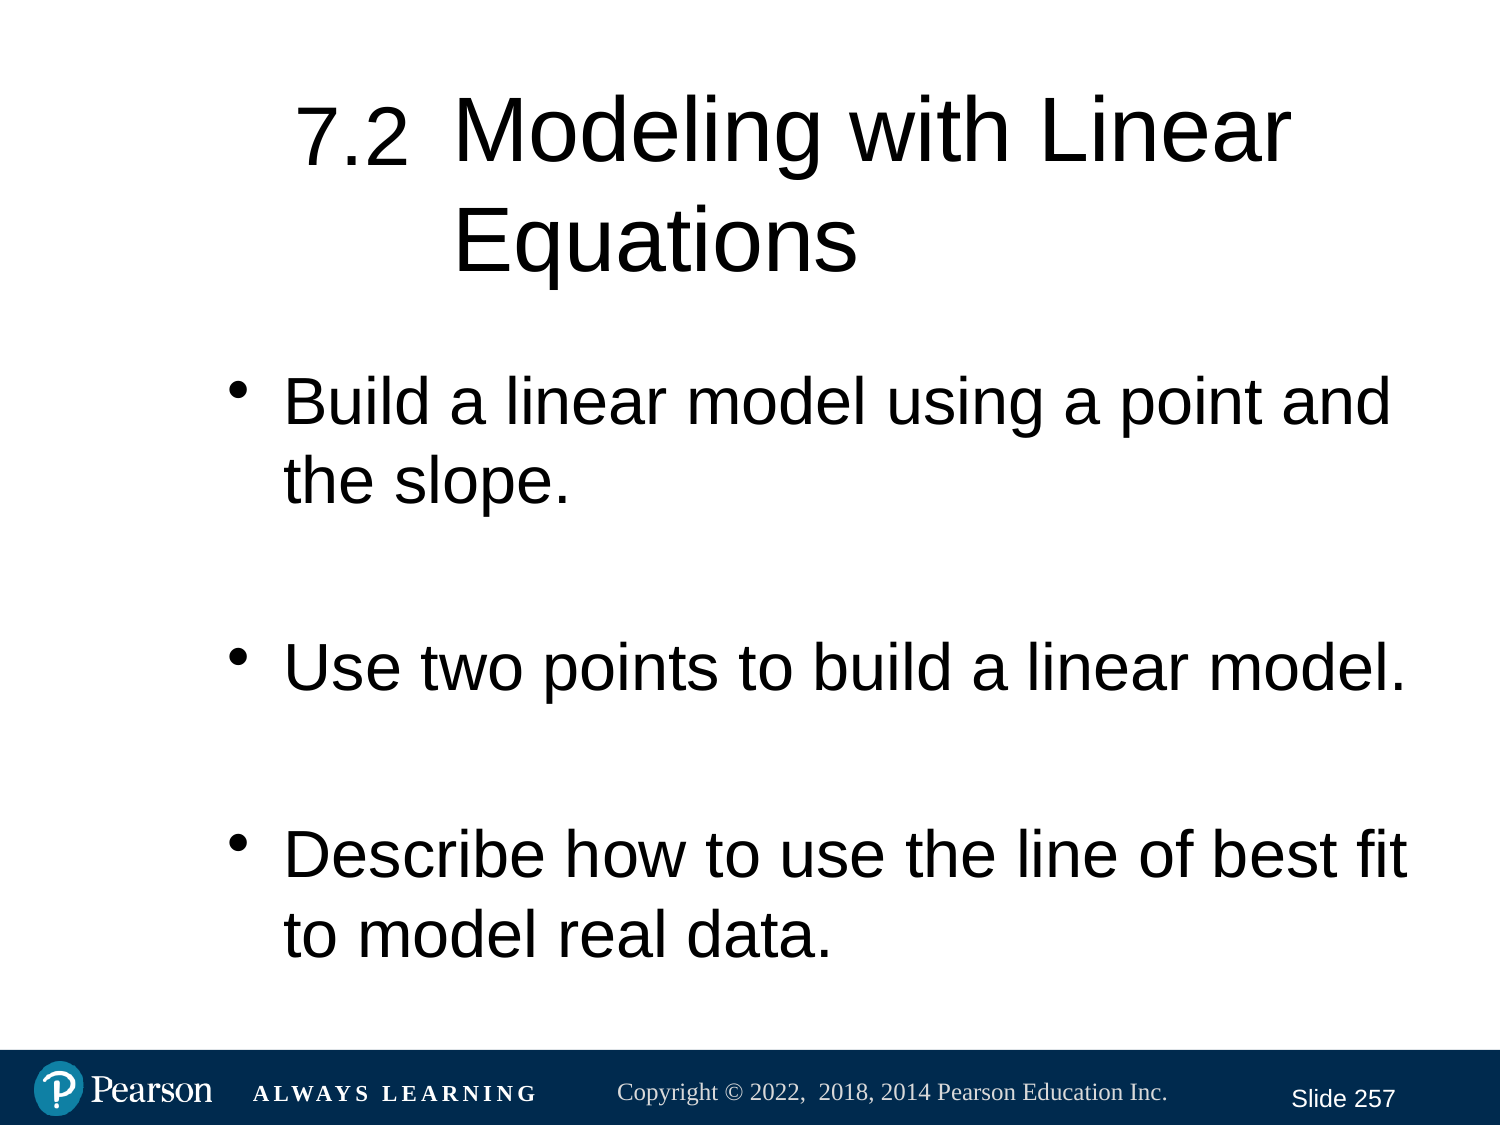

# Modeling with Linear Equations
7.2
Build a linear model using a point and the slope.
Use two points to build a linear model.
Describe how to use the line of best fit to model real data.